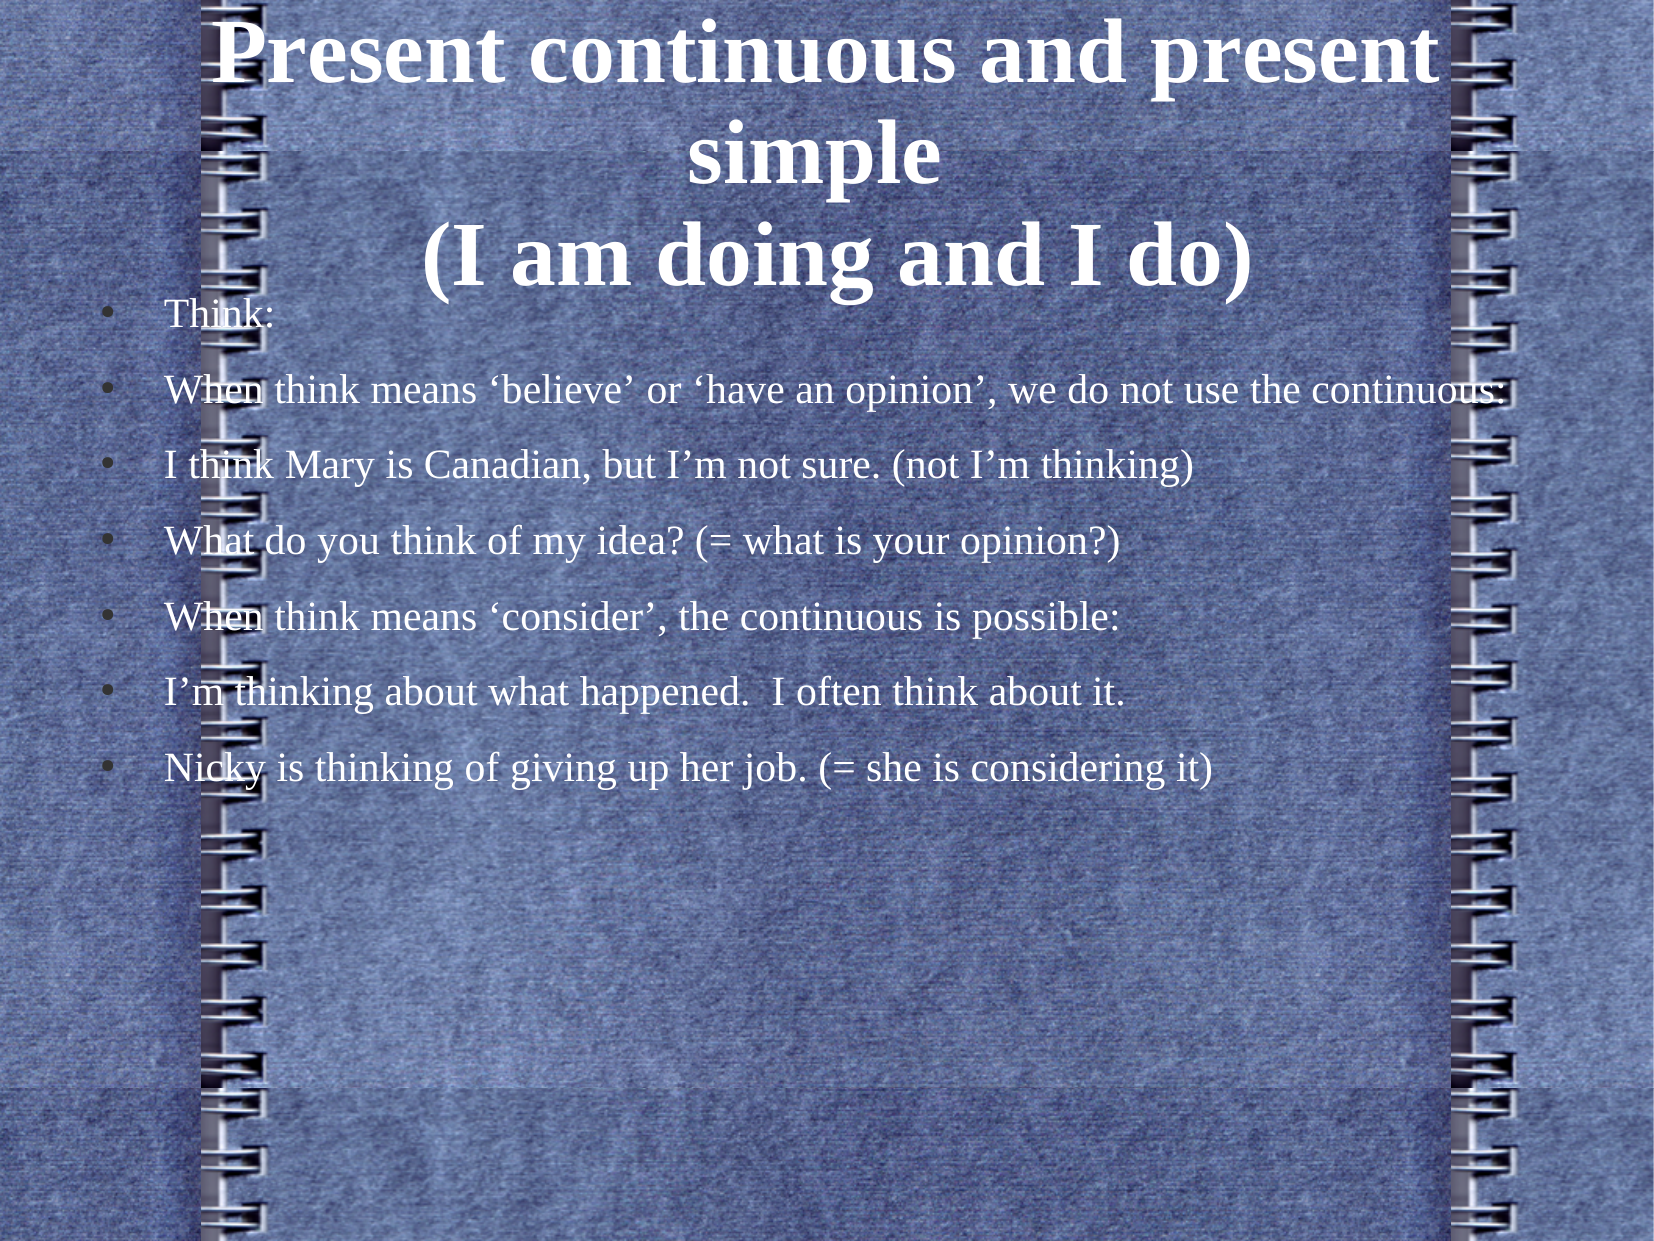

# Present continuous and present simple (I am doing and I do)
 Think:
 When think means ‘believe’ or ‘have an opinion’, we do not use the continuous:
 I think Mary is Canadian, but I’m not sure. (not I’m thinking)
 What do you think of my idea? (= what is your opinion?)
 When think means ‘consider’, the continuous is possible:
 I’m thinking about what happened. I often think about it.
 Nicky is thinking of giving up her job. (= she is considering it)